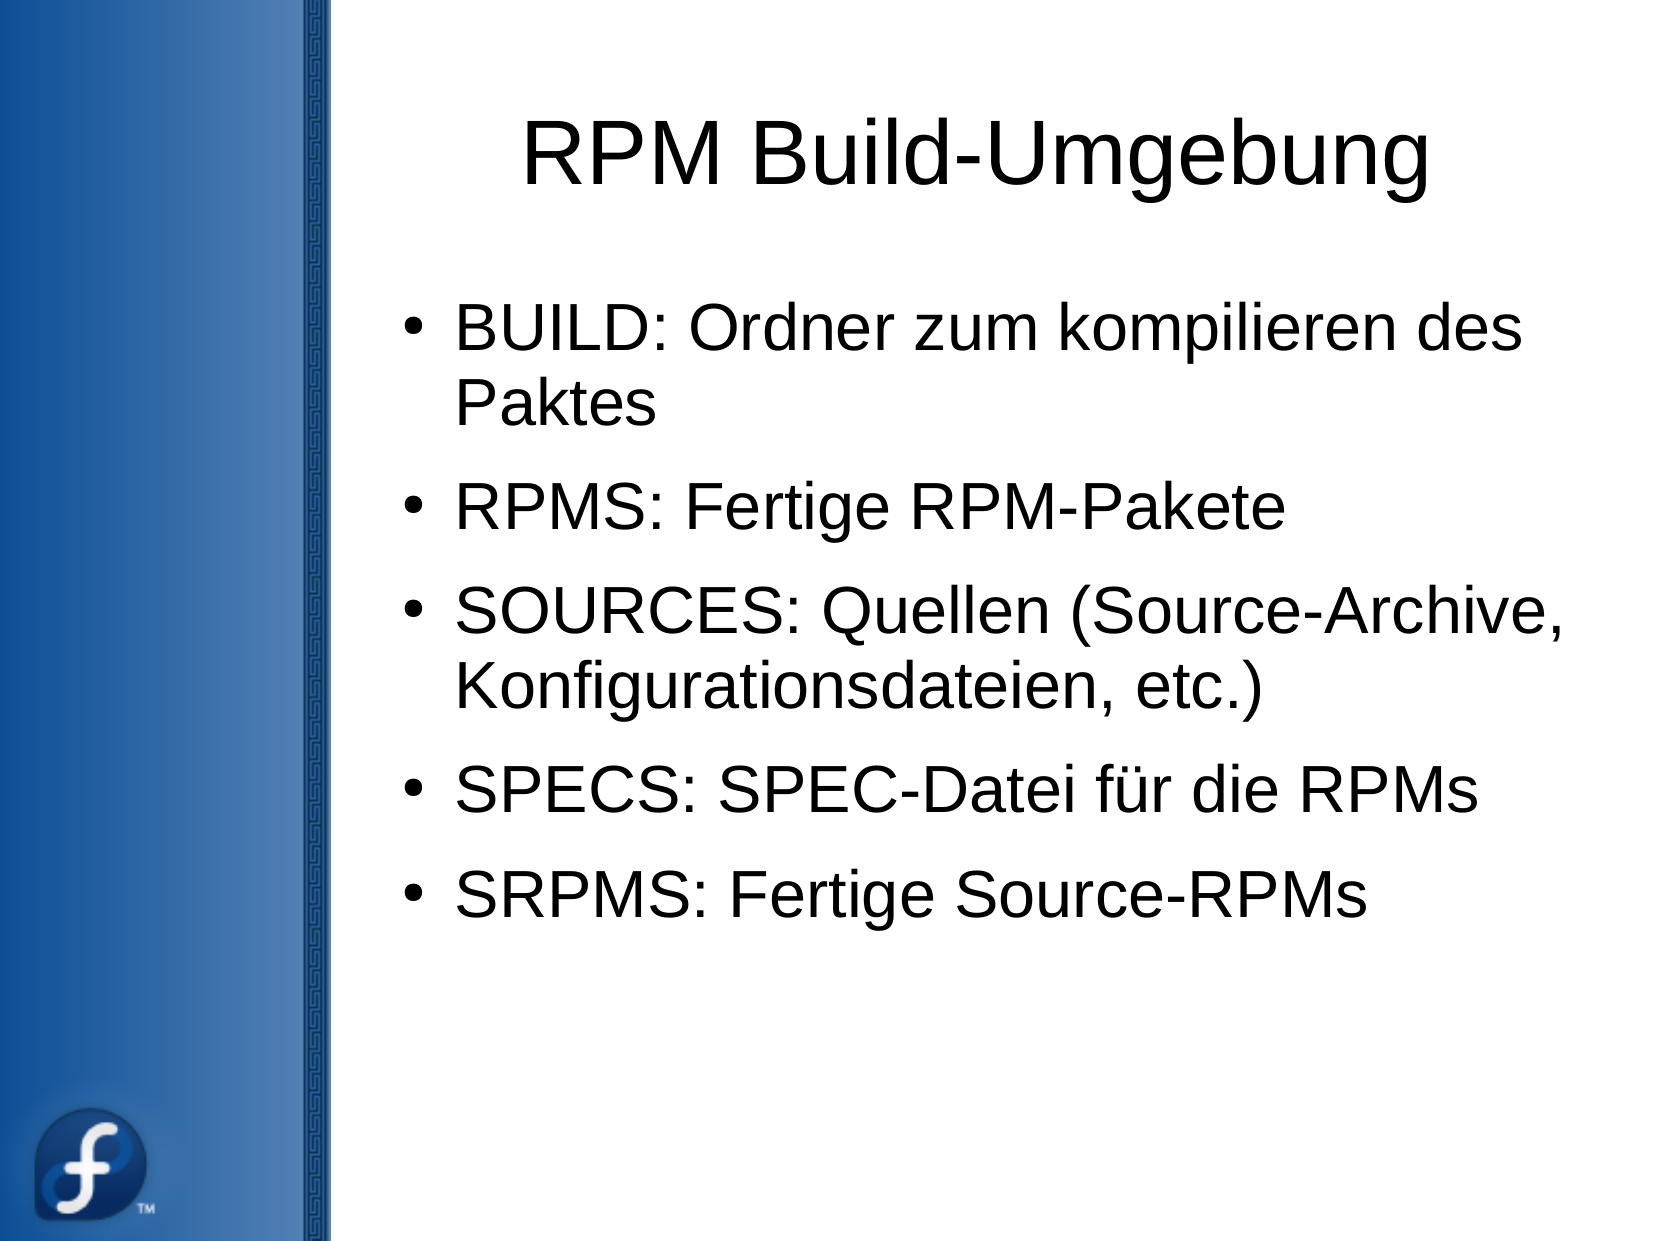

# RPM Build-Umgebung
BUILD: Ordner zum kompilieren des Paktes
RPMS: Fertige RPM-Pakete
SOURCES: Quellen (Source-Archive, Konfigurationsdateien, etc.)
SPECS: SPEC-Datei für die RPMs
SRPMS: Fertige Source-RPMs